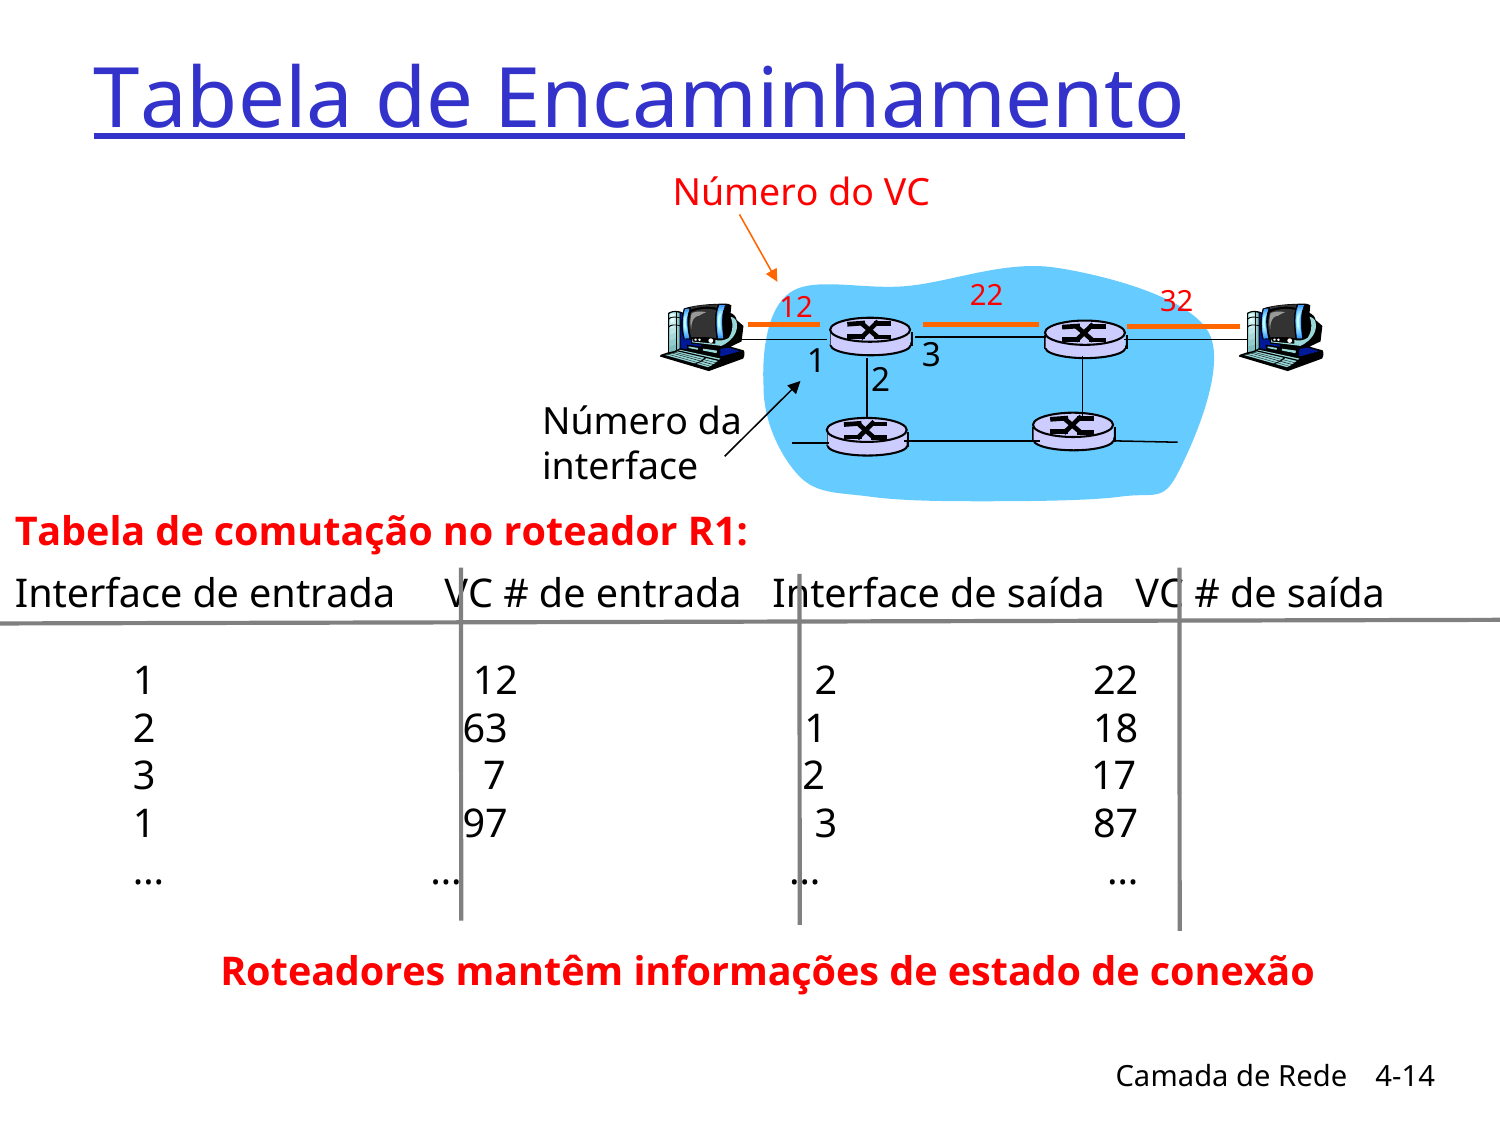

Tabela de Encaminhamento
Número do VC
22
32
12
3
1
2
Número da
interface
Tabela de comutação no roteador R1:
Interface de entrada VC # de entrada Interface de saída VC # de saída
1 12 2 22
2 63 1 18
3 7 2 17
1 97 3 87
… … … …
Roteadores mantêm informações de estado de conexão
Camada de Rede